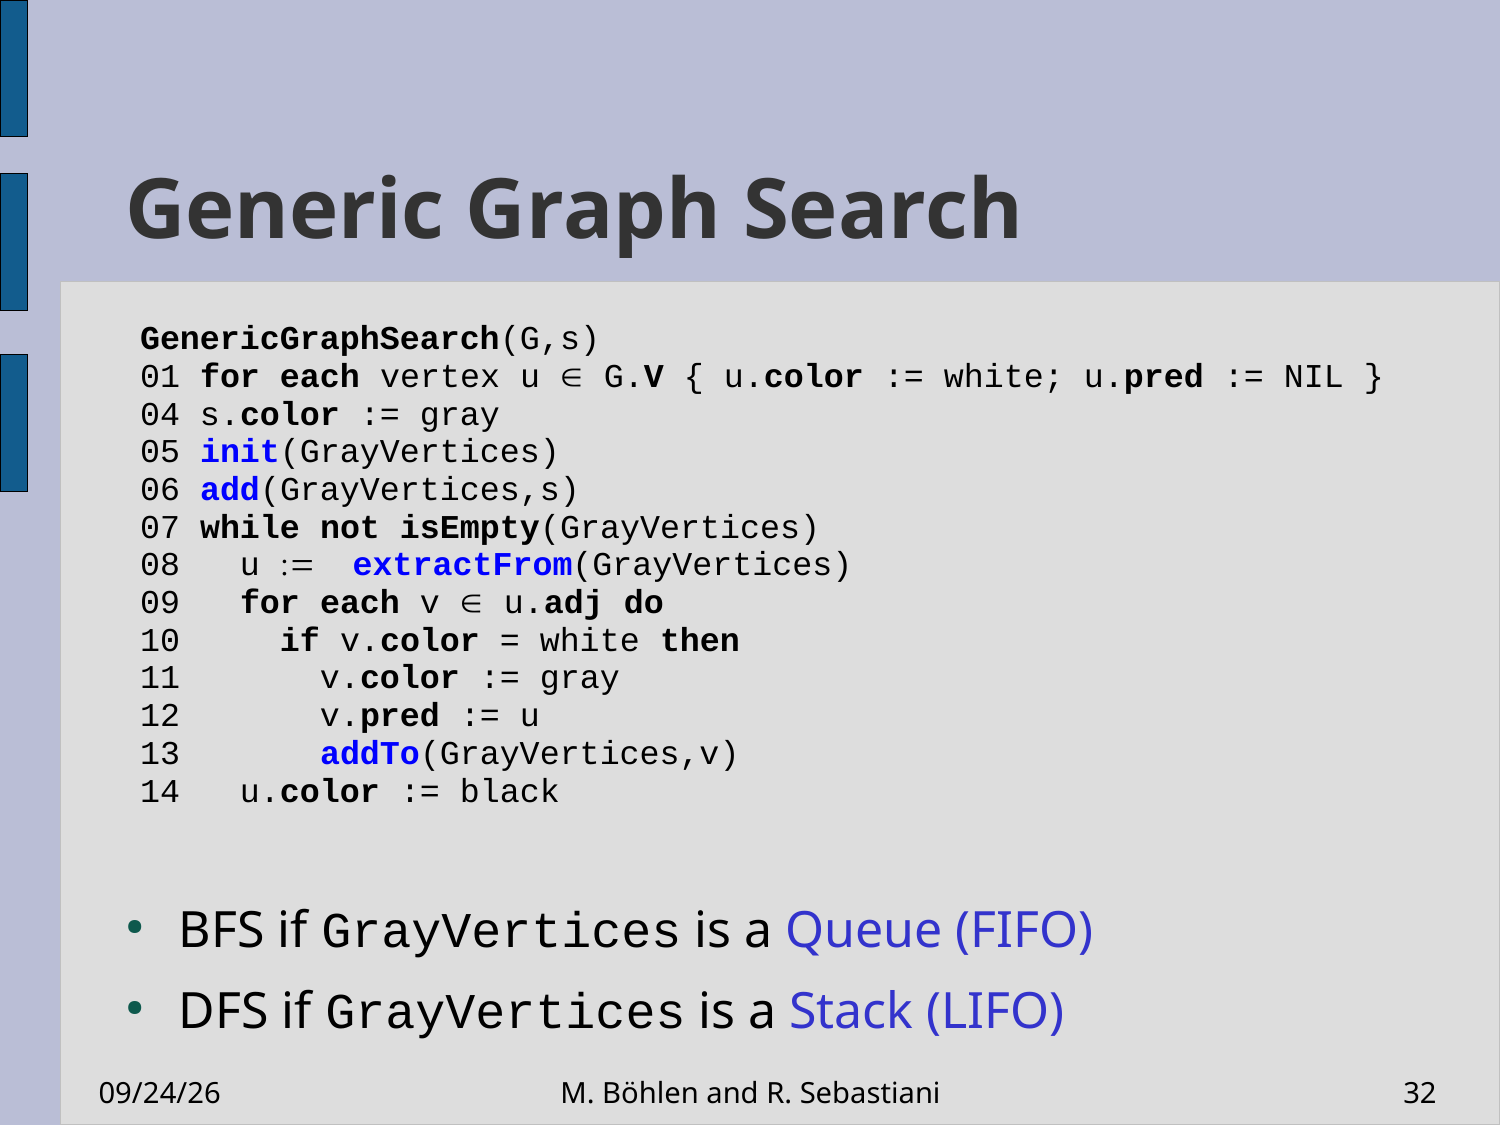

# Generic Graph Search
GenericGraphSearch(G,s)
01 for each vertex u  G.V { u.color := white; u.pred := NIL }
04 s.color := gray
05 init(GrayVertices)
06 add(GrayVertices,s)
07 while not isEmpty(GrayVertices)
08 u  extractFrom(GrayVertices)
09 for each v  u.adj do
10 if v.color = white then
11 v.color := gray
12 v.pred := u
13 addTo(GrayVertices,v)
14 u.color := black
BFS if GrayVertices is a Queue (FIFO)
DFS if GrayVertices is a Stack (LIFO)
M. Böhlen and R. Sebastiani
32